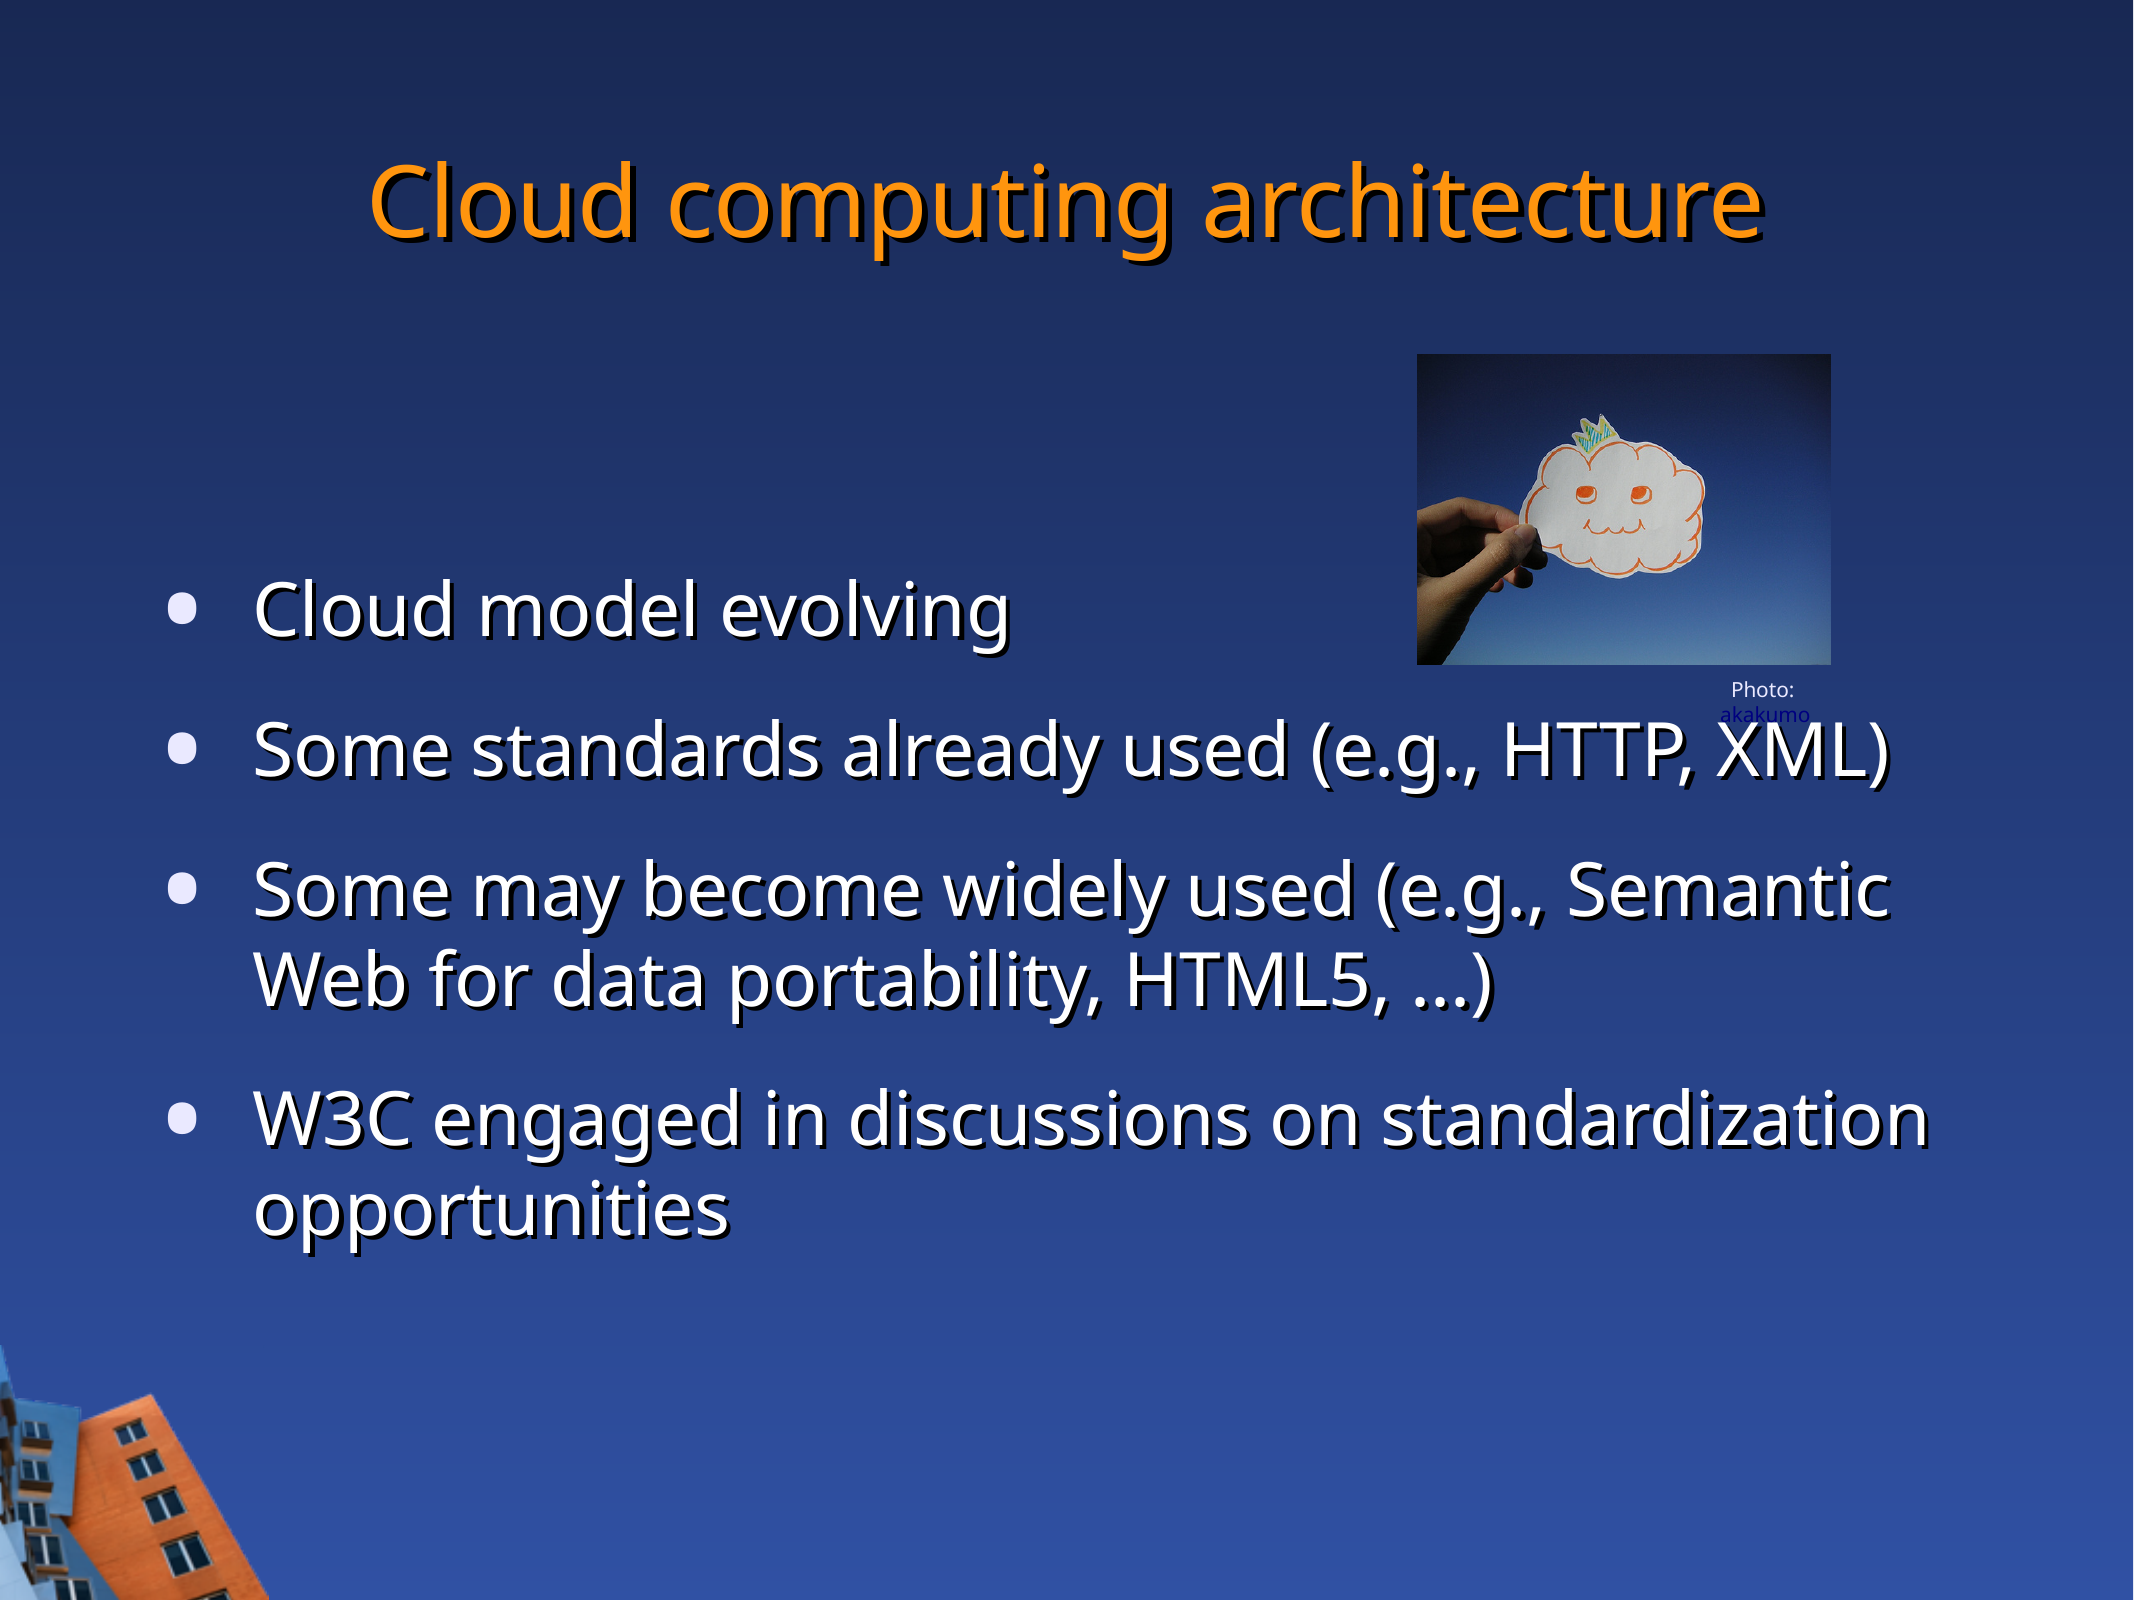

# Cloud computing architecture
Cloud model evolving
Some standards already used (e.g., HTTP, XML)
Some may become widely used (e.g., Semantic Web for data portability, HTML5, ...)
W3C engaged in discussions on standardization opportunities
Photo: akakumo